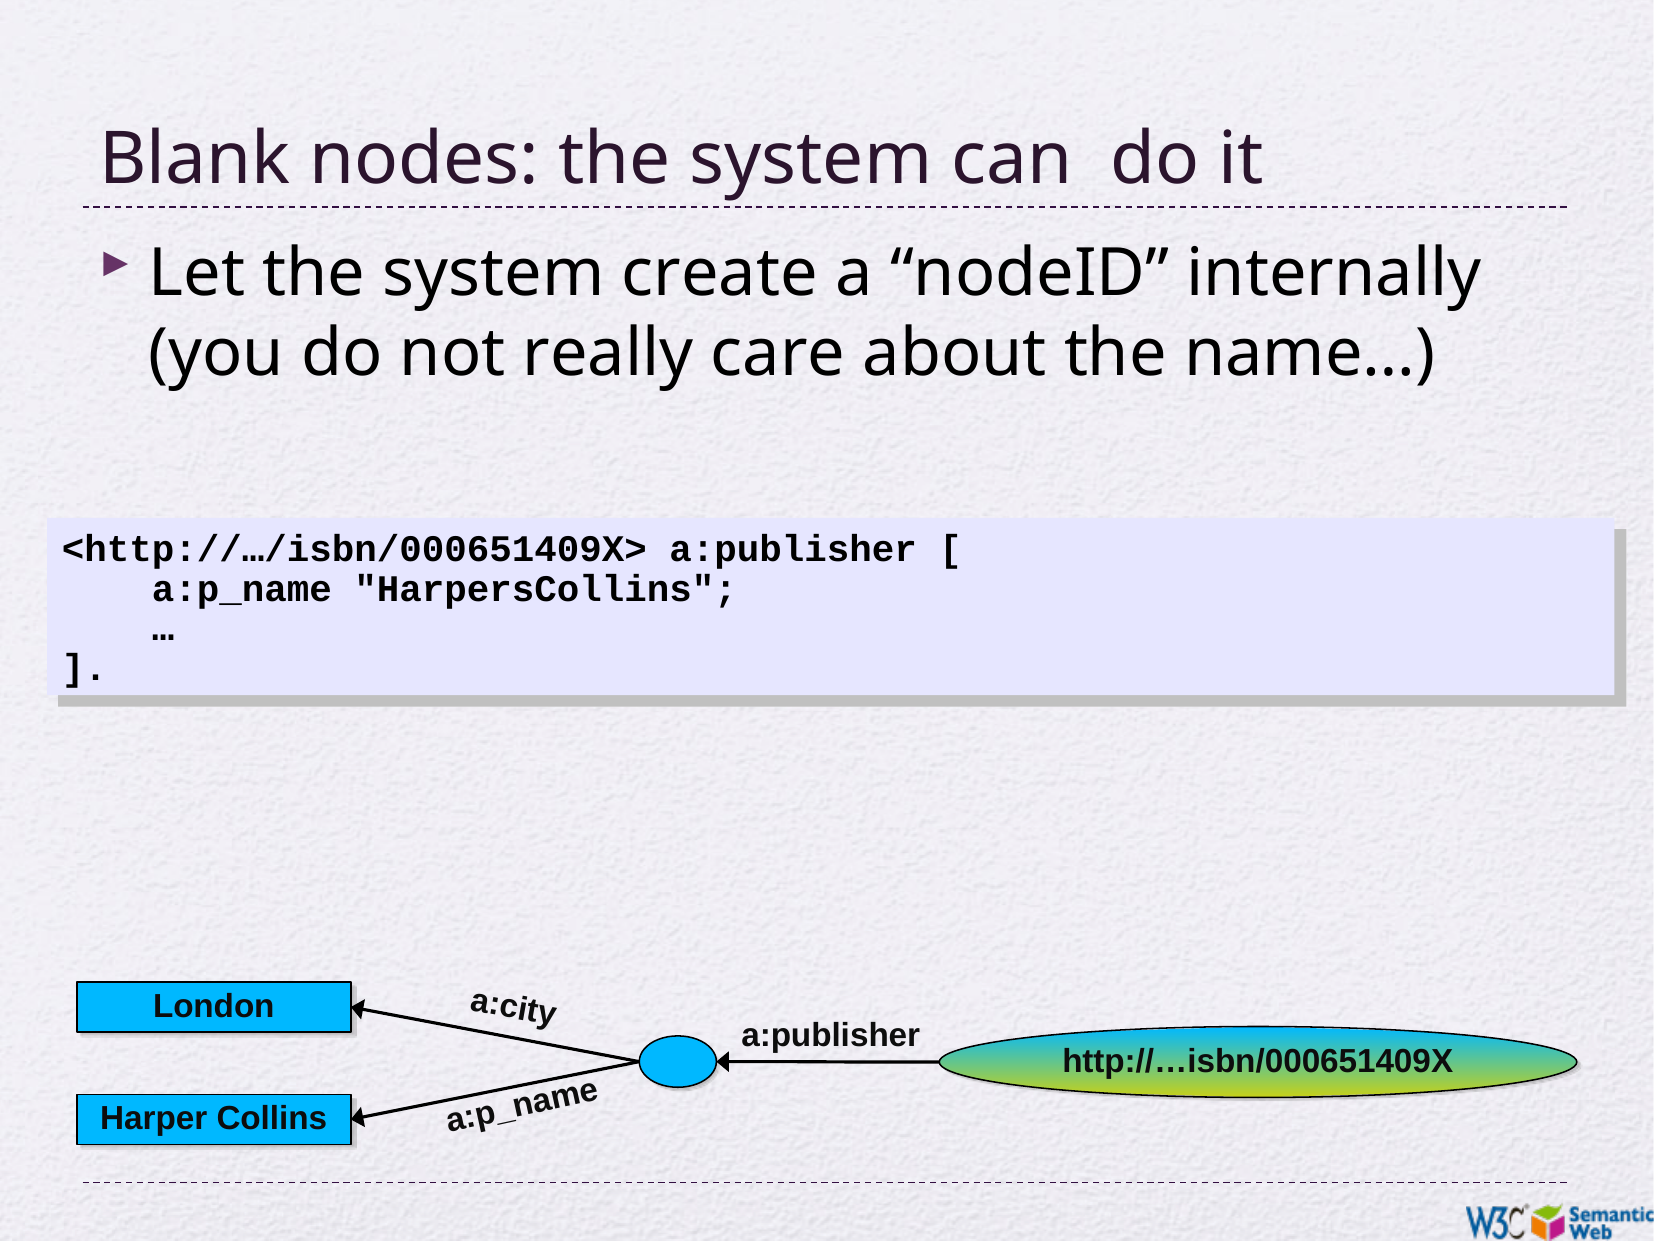

# Blank nodes: the system can do it
Let the system create a “nodeID” internally (you do not really care about the name…)
<http://…/isbn/000651409X> a:publisher [
 a:p_name "HarpersCollins";
 …
].
London
a:city
a:publisher
http://…isbn/000651409X
a:p_name
Harper Collins